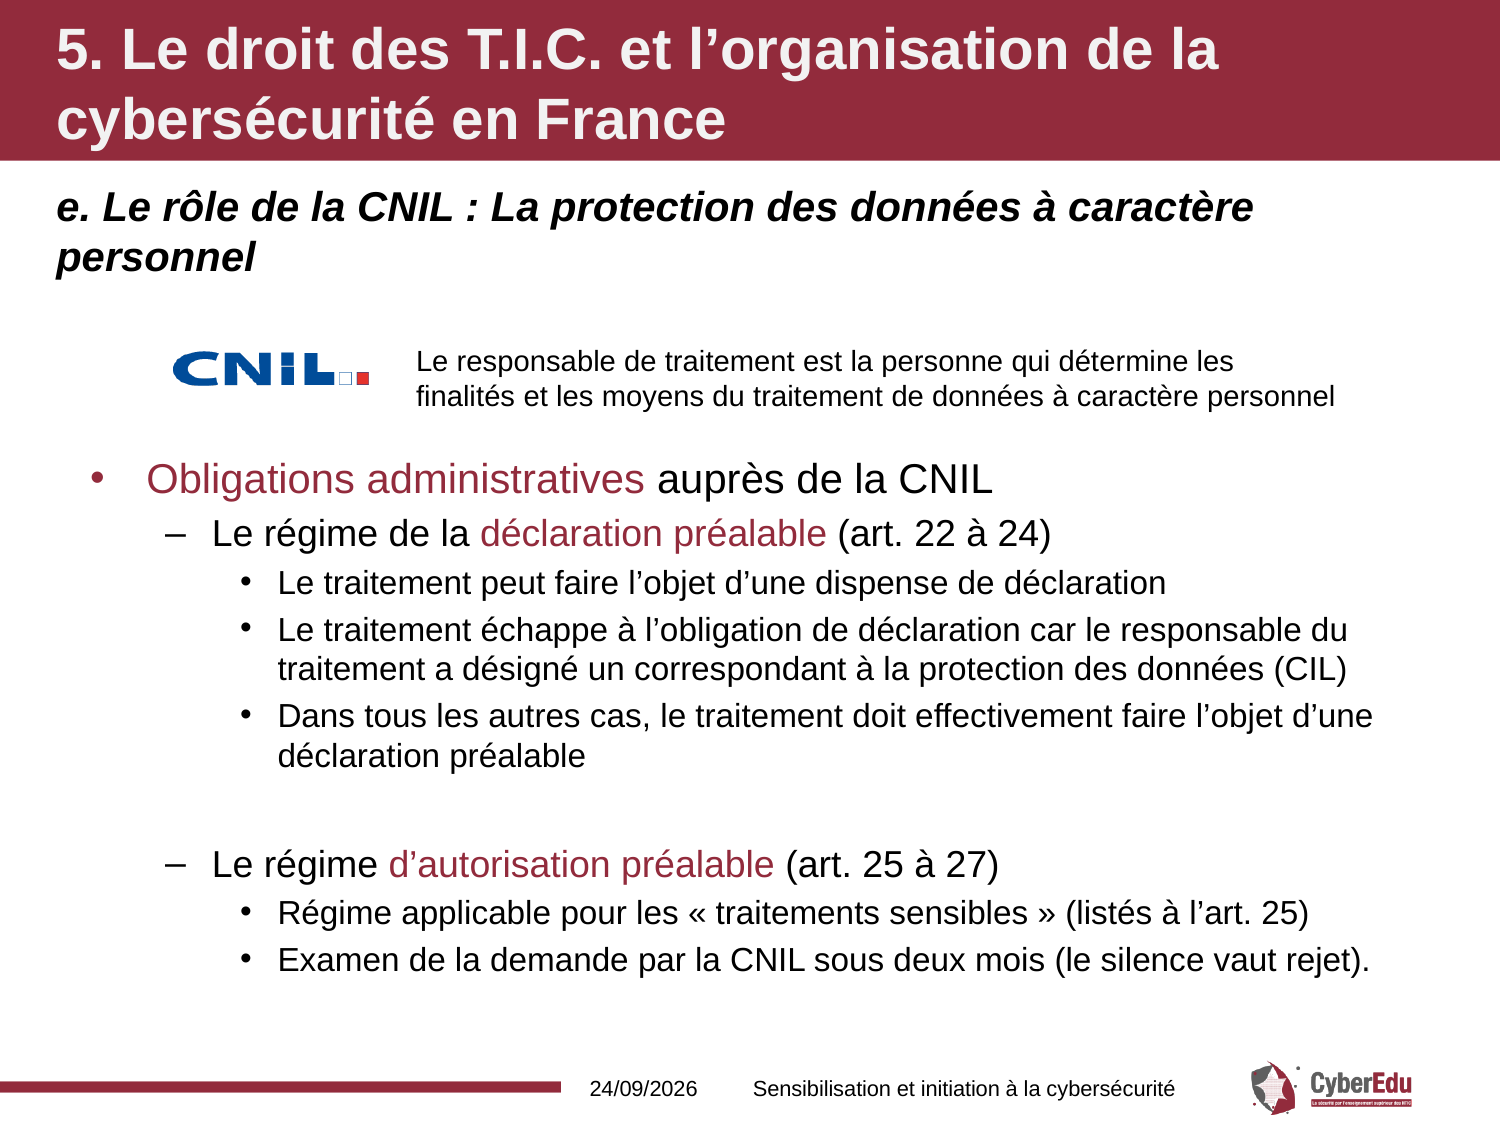

# 5. Le droit des T.I.C. et l’organisation de la cybersécurité en France
e. Le rôle de la CNIL : La protection des données à caractère personnel
Le responsable de traitement est la personne qui détermine les finalités et les moyens du traitement de données à caractère personnel
Obligations administratives auprès de la CNIL
Le régime de la déclaration préalable (art. 22 à 24)
Le traitement peut faire l’objet d’une dispense de déclaration
Le traitement échappe à l’obligation de déclaration car le responsable du traitement a désigné un correspondant à la protection des données (CIL)
Dans tous les autres cas, le traitement doit effectivement faire l’objet d’une déclaration préalable
Le régime d’autorisation préalable (art. 25 à 27)
Régime applicable pour les « traitements sensibles » (listés à l’art. 25)
Examen de la demande par la CNIL sous deux mois (le silence vaut rejet).
Sensibilisation et initiation à la cybersécurité